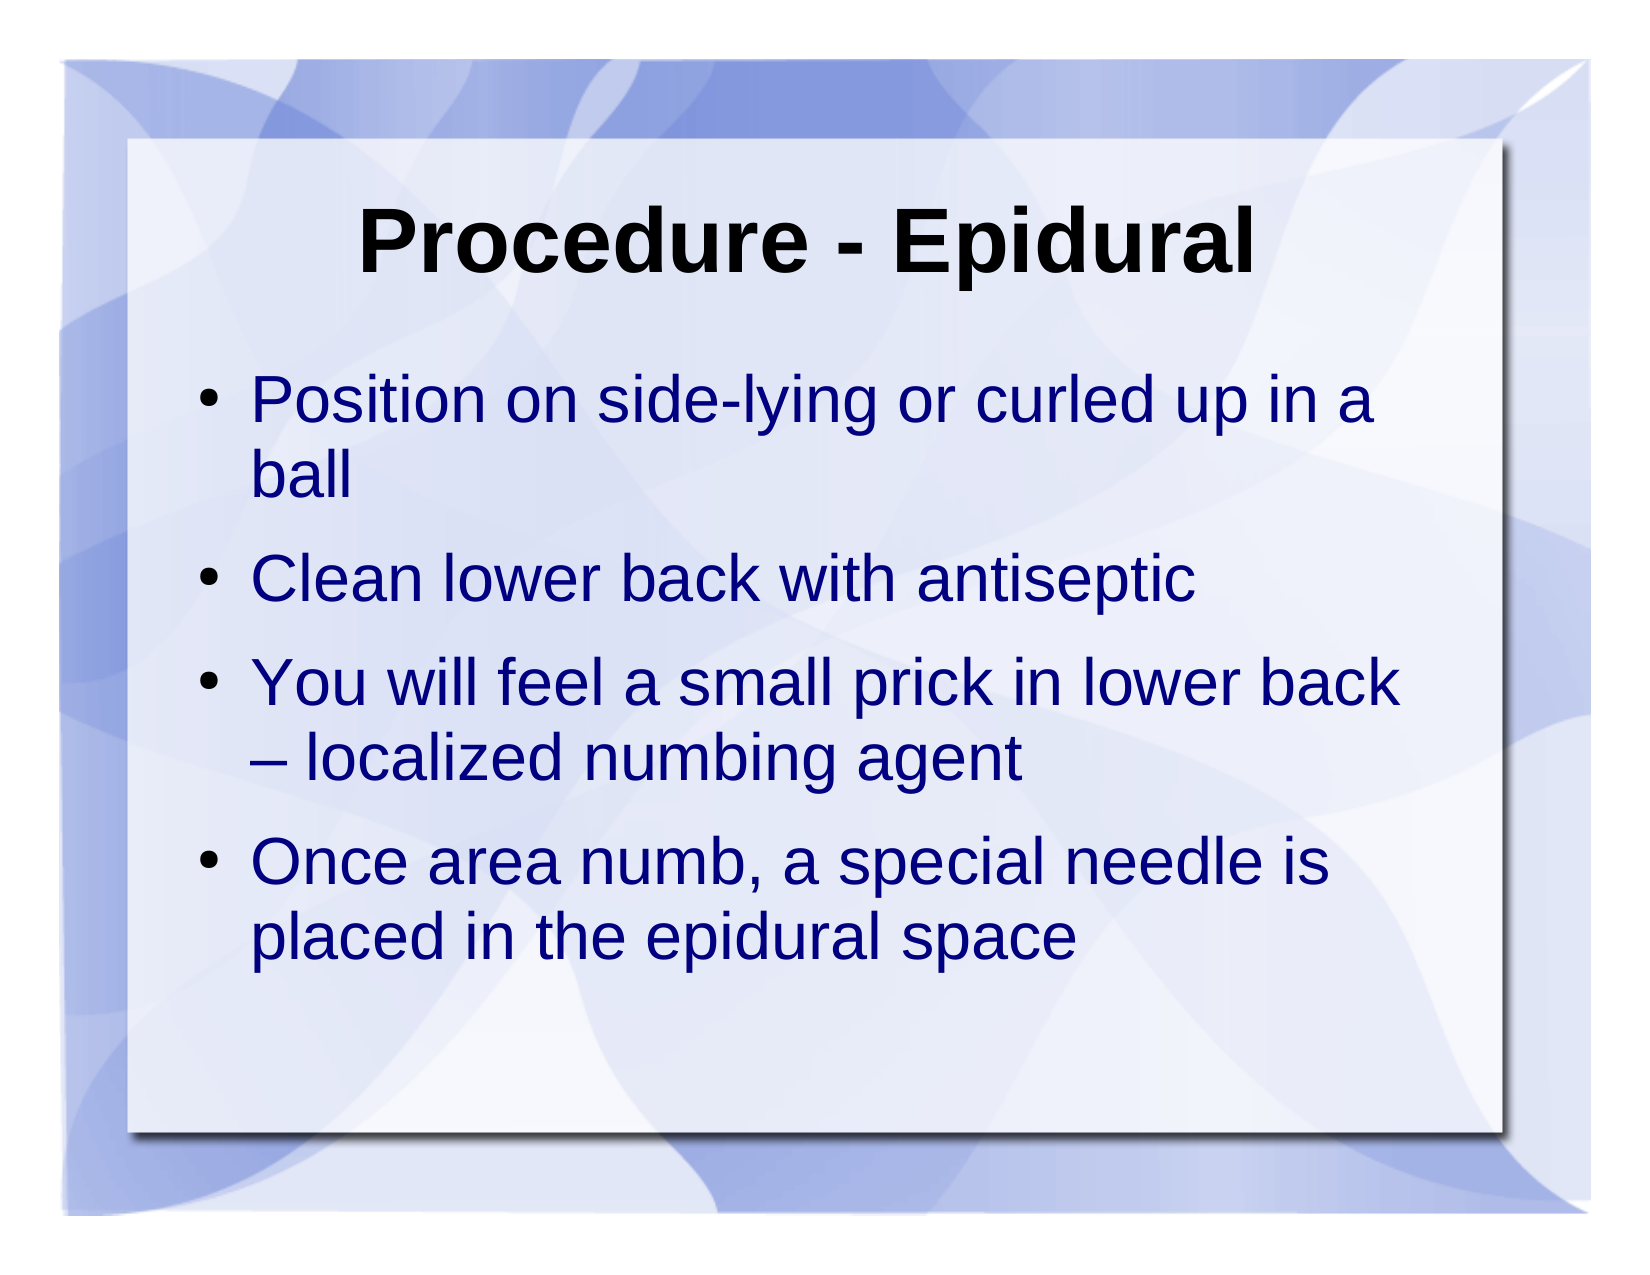

# Procedure - Epidural
Position on side-lying or curled up in a ball
Clean lower back with antiseptic
You will feel a small prick in lower back – localized numbing agent
Once area numb, a special needle is placed in the epidural space